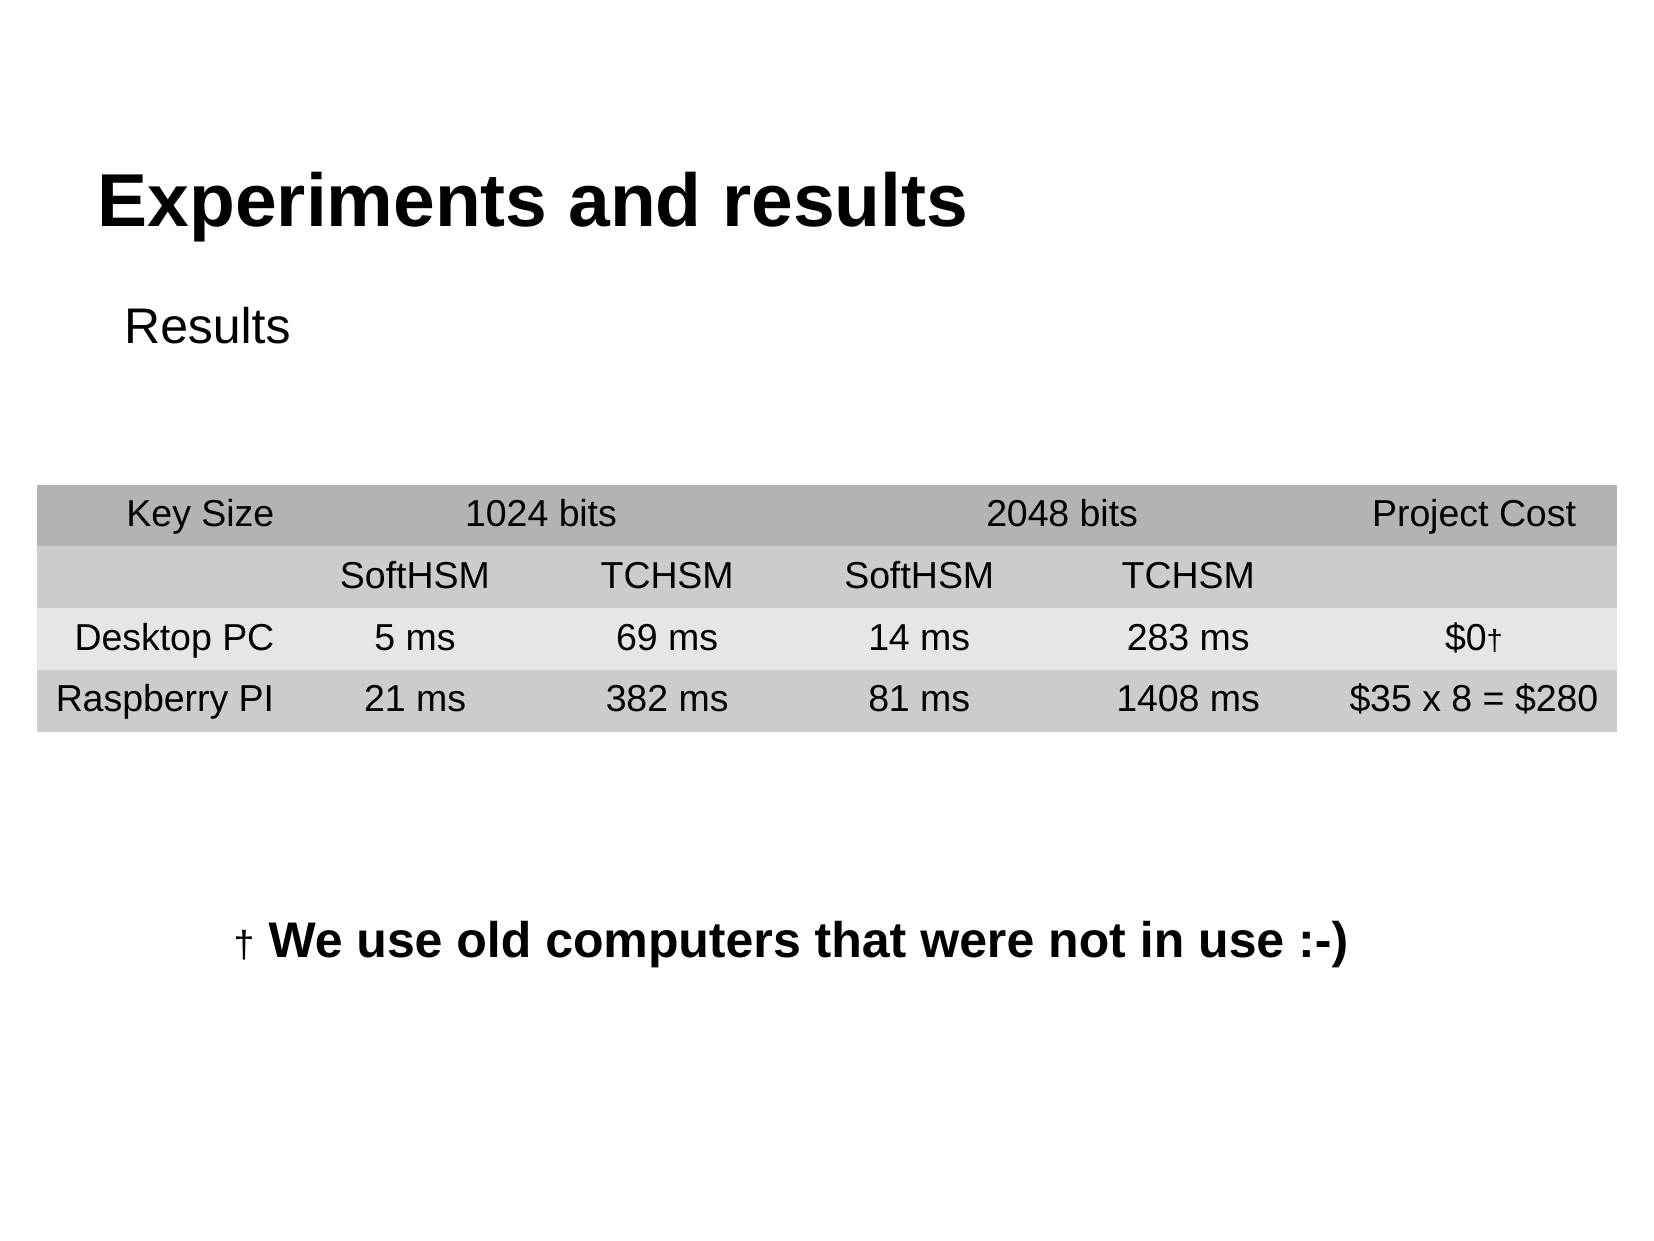

# Experiments and results
Results
| Key Size | 1024 bits | | 2048 bits | | Project Cost |
| --- | --- | --- | --- | --- | --- |
| | SoftHSM | TCHSM | SoftHSM | TCHSM | |
| Desktop PC | 5 ms | 69 ms | 14 ms | 283 ms | $0† |
| Raspberry PI | 21 ms | 382 ms | 81 ms | 1408 ms | $35 x 8 = $280 |
† We use old computers that were not in use :-)